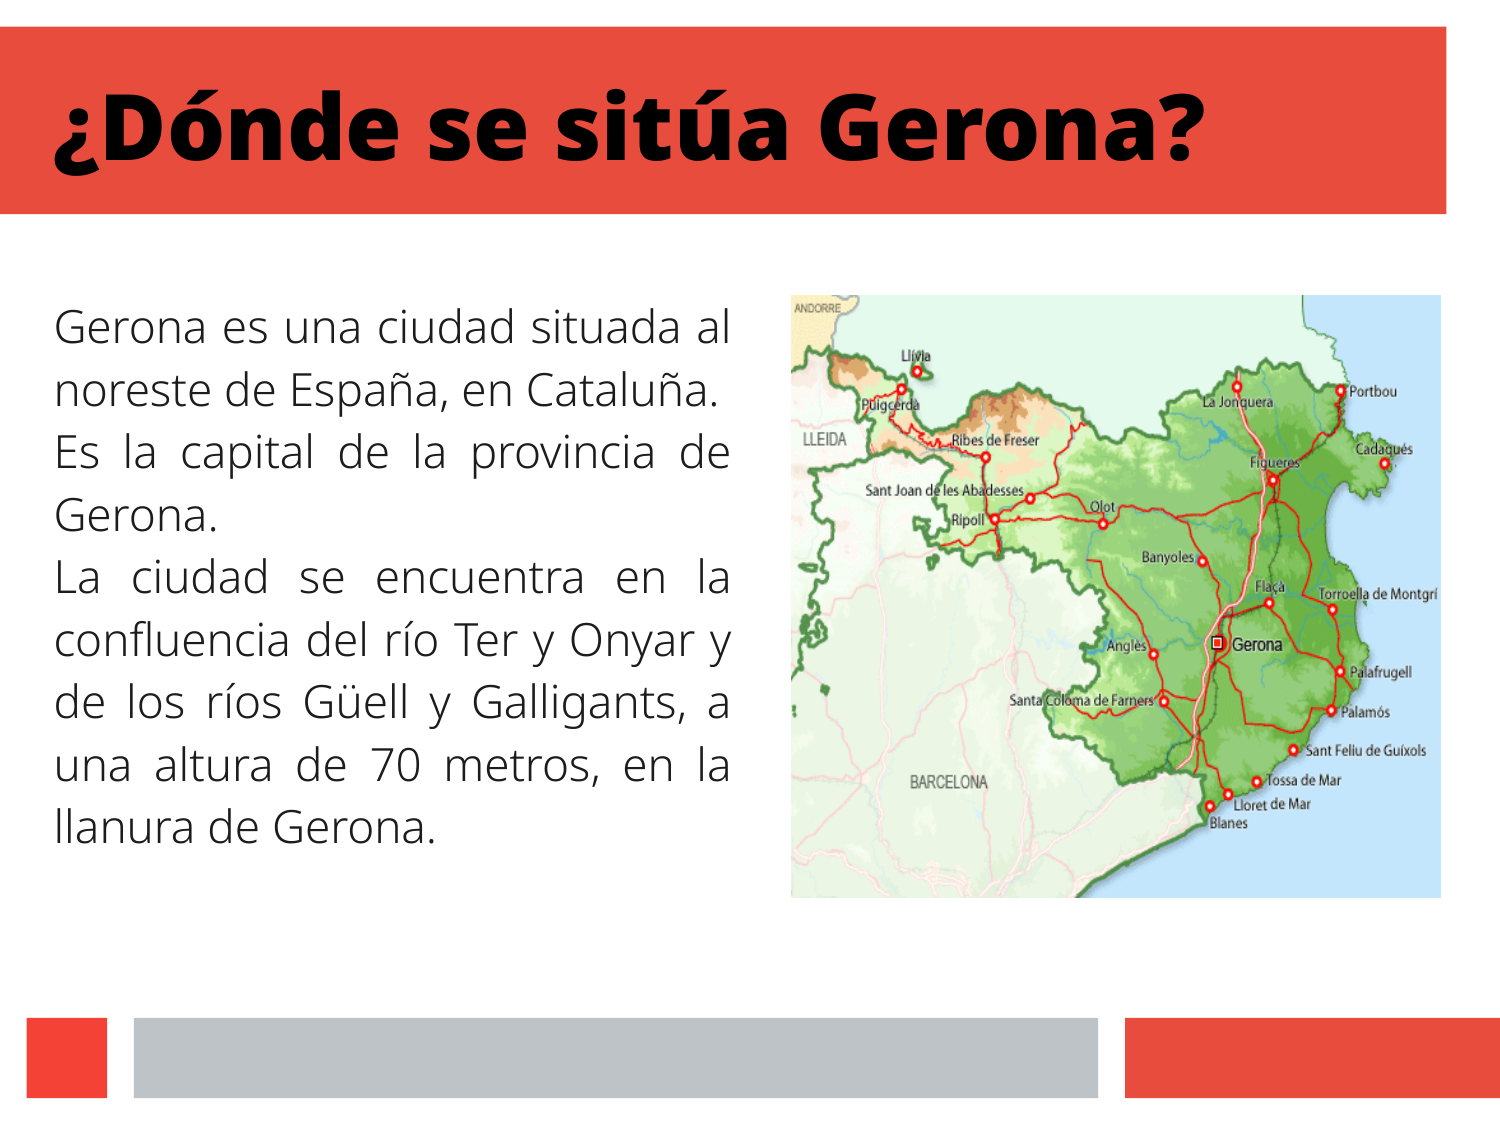

# ¿Dónde se sitúa Gerona?
Gerona es una ciudad situada al noreste de España, en Cataluña.
Es la capital de la provincia de Gerona.
La ciudad se encuentra en la confluencia del río Ter y Onyar y de los ríos Güell y Galligants, a una altura de 70 metros, en la llanura de Gerona.